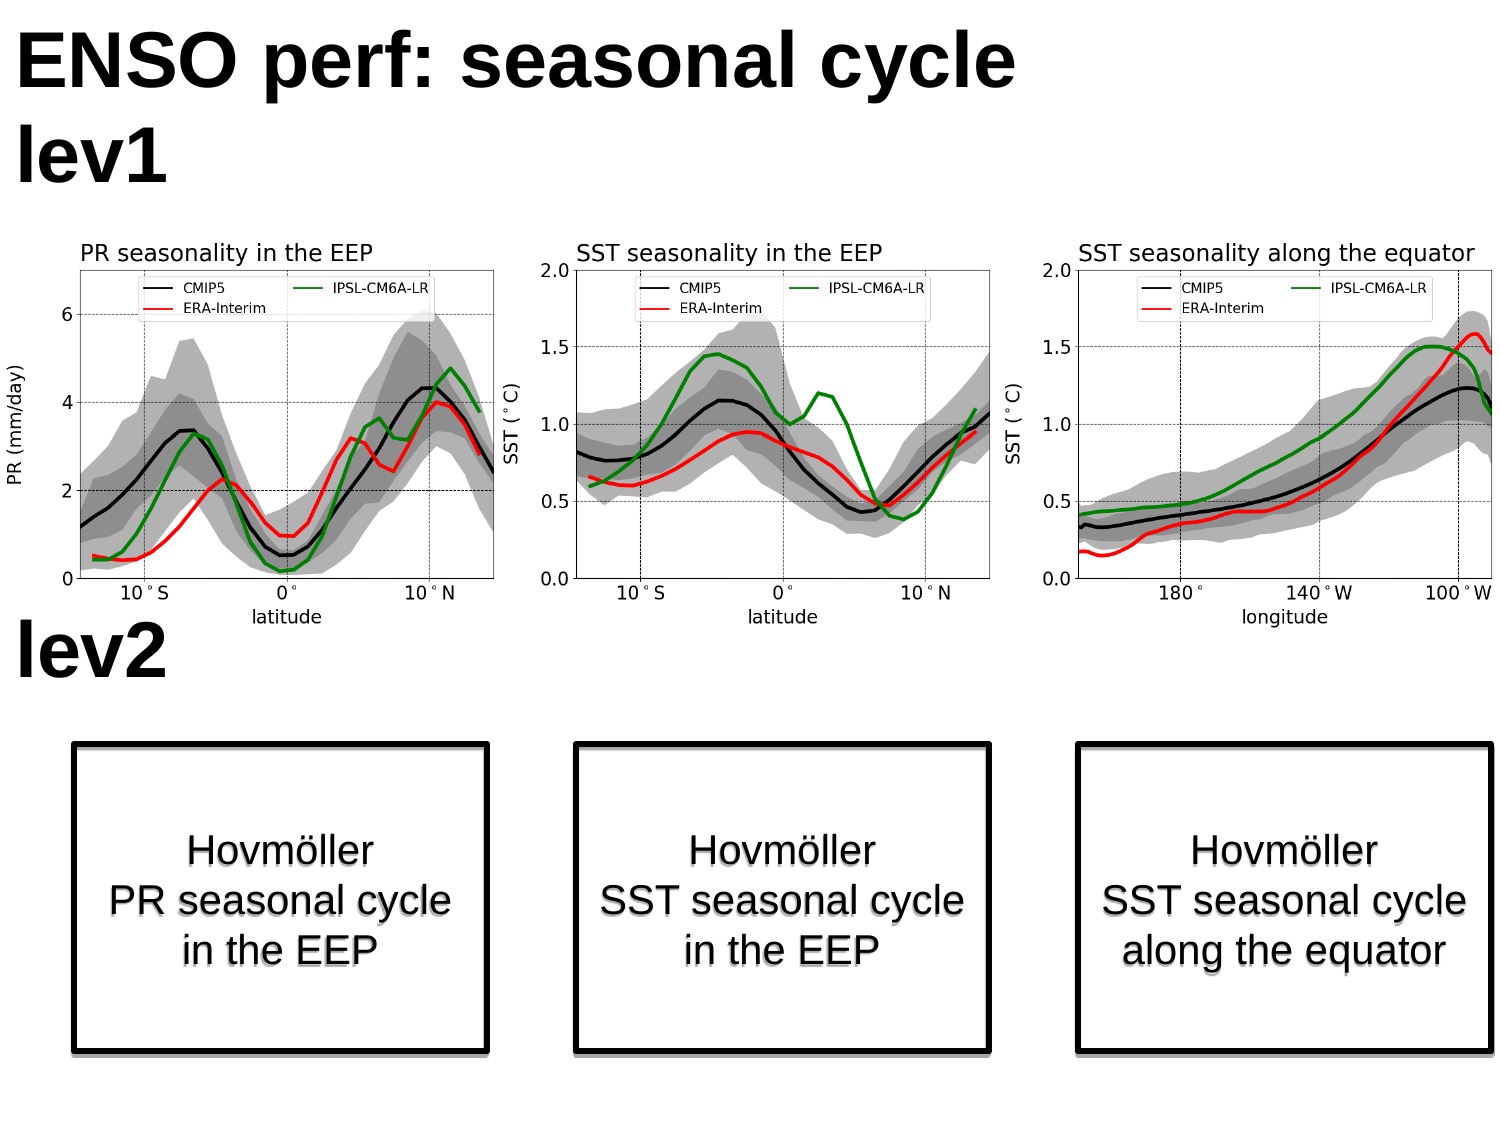

# ENSO perf: seasonal cycle lev1
lev2
Hovmöller
PR seasonal cycle in the EEP
Hovmöller
SST seasonal cycle in the EEP
Hovmöller
SST seasonal cycle along the equator